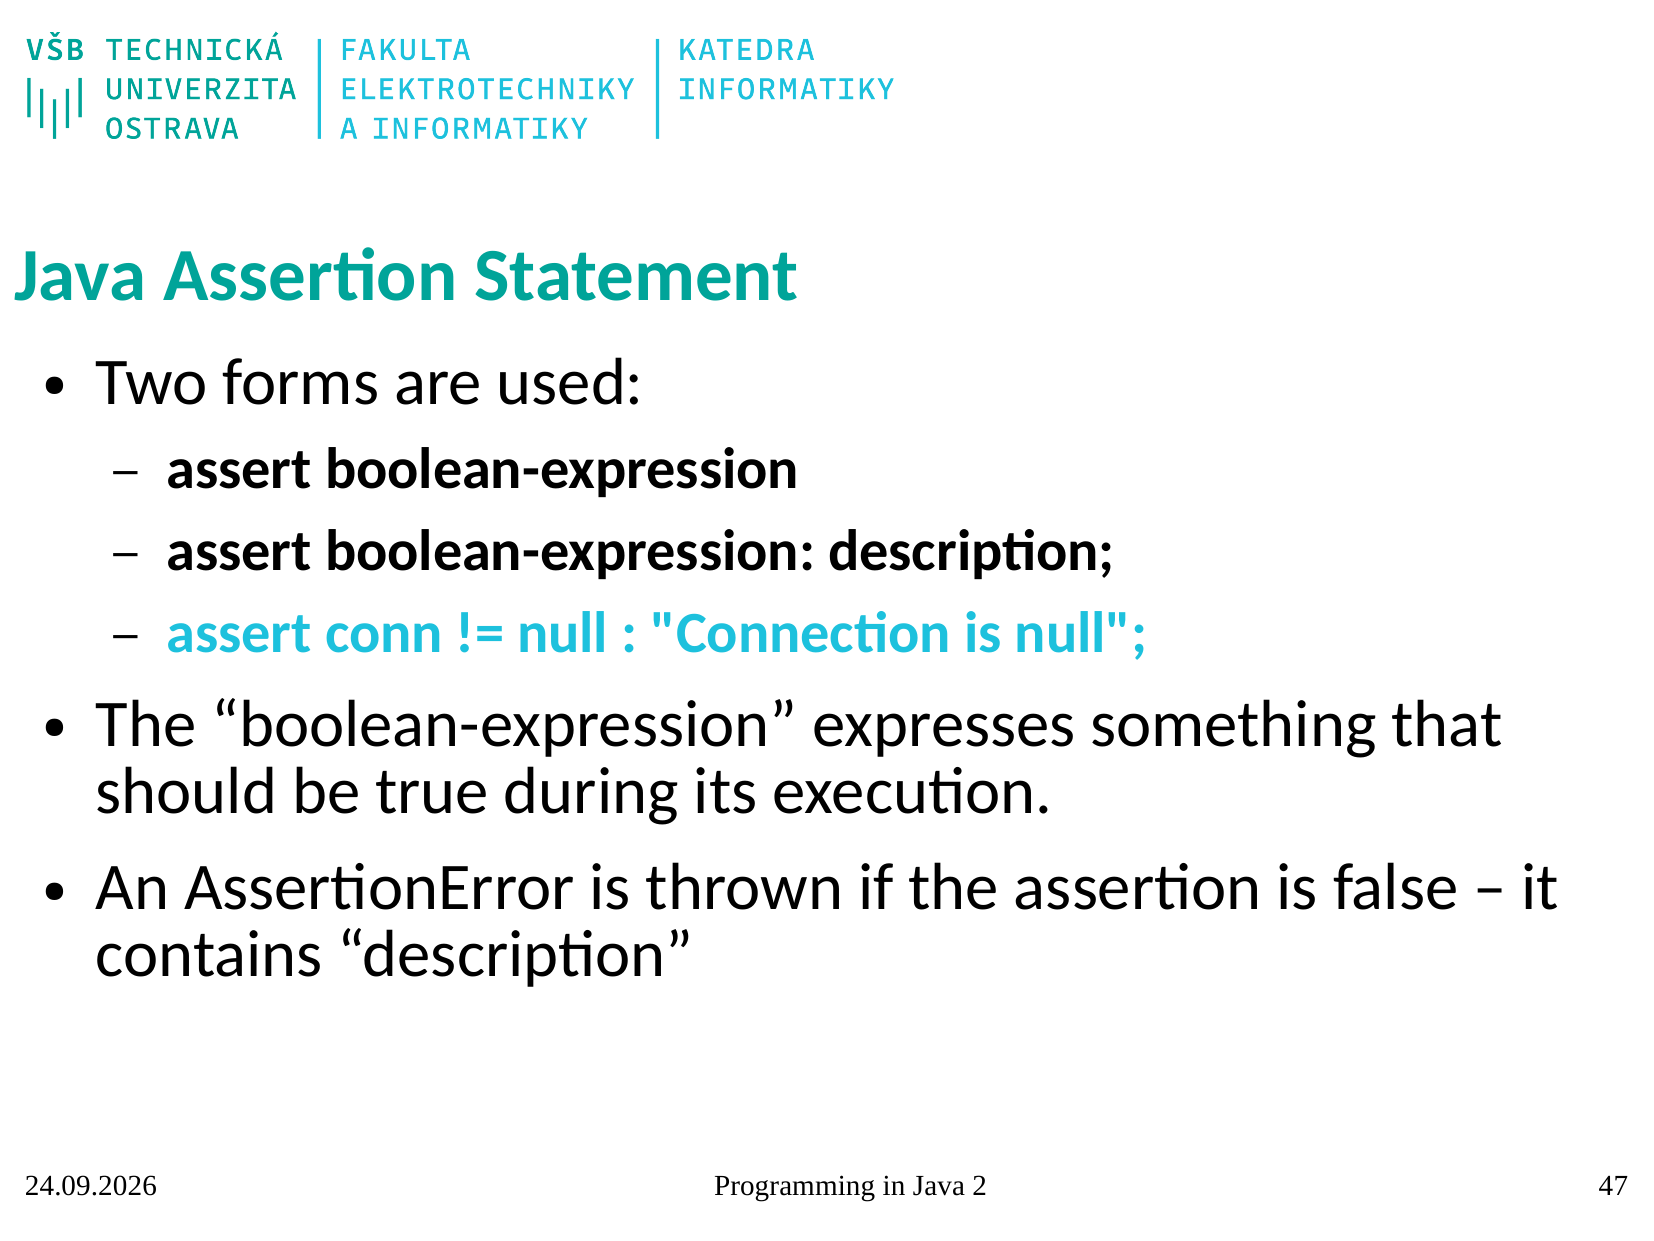

# Java Assertion Statement
Two forms are used:
assert boolean-expression
assert boolean-expression: description;
assert conn != null : "Connection is null";
The “boolean-expression” expresses something that should be true during its execution.
An AssertionError is thrown if the assertion is false – it contains “description”
Programming in Java 2
47